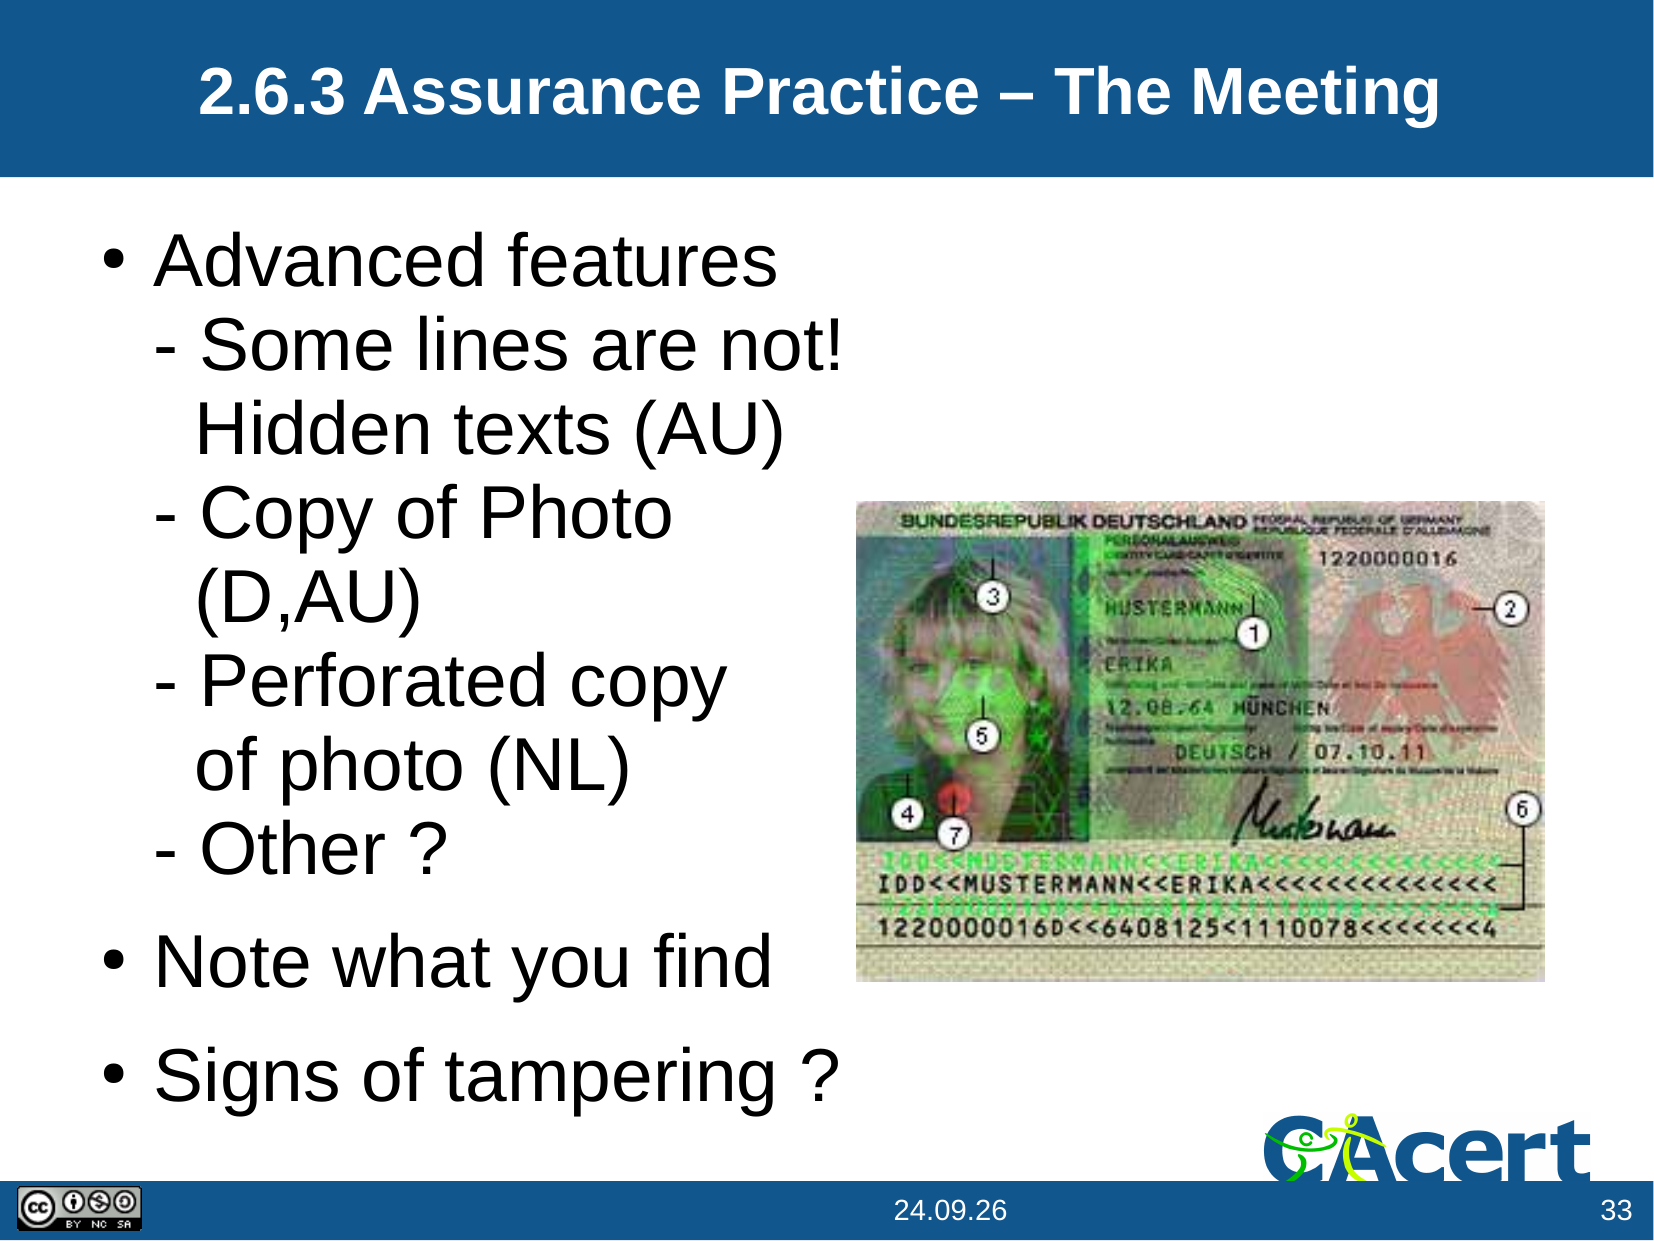

# 2.6.3 Assurance Practice – The Meeting
Advanced features
- Some lines are not!
 Hidden texts (AU)
- Copy of Photo
 (D,AU)
- Perforated copy
 of photo (NL)
- Other ?
Note what you find
Signs of tampering ?